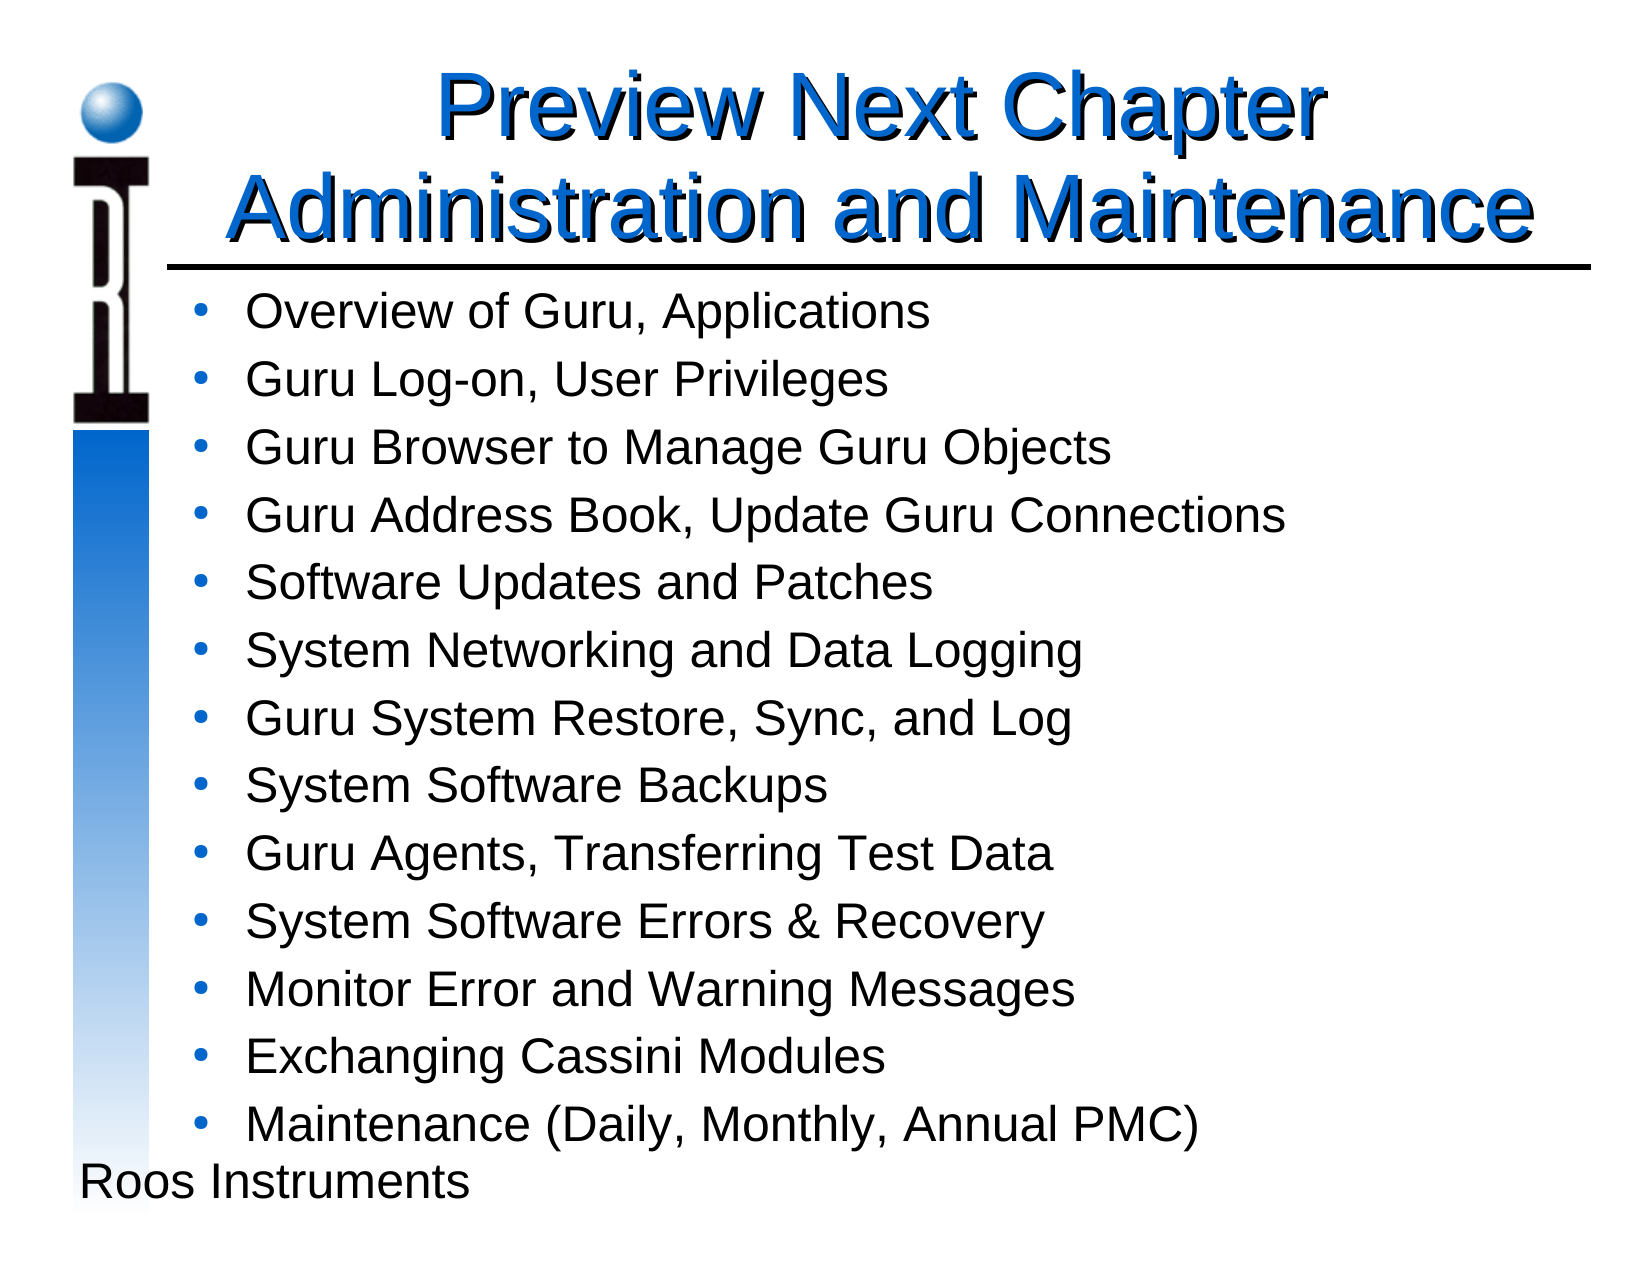

# Preview Next Chapter Administration and Maintenance
Overview of Guru, Applications
Guru Log-on, User Privileges
Guru Browser to Manage Guru Objects
Guru Address Book, Update Guru Connections
Software Updates and Patches
System Networking and Data Logging
Guru System Restore, Sync, and Log
System Software Backups
Guru Agents, Transferring Test Data
System Software Errors & Recovery
Monitor Error and Warning Messages
Exchanging Cassini Modules
Maintenance (Daily, Monthly, Annual PMC)